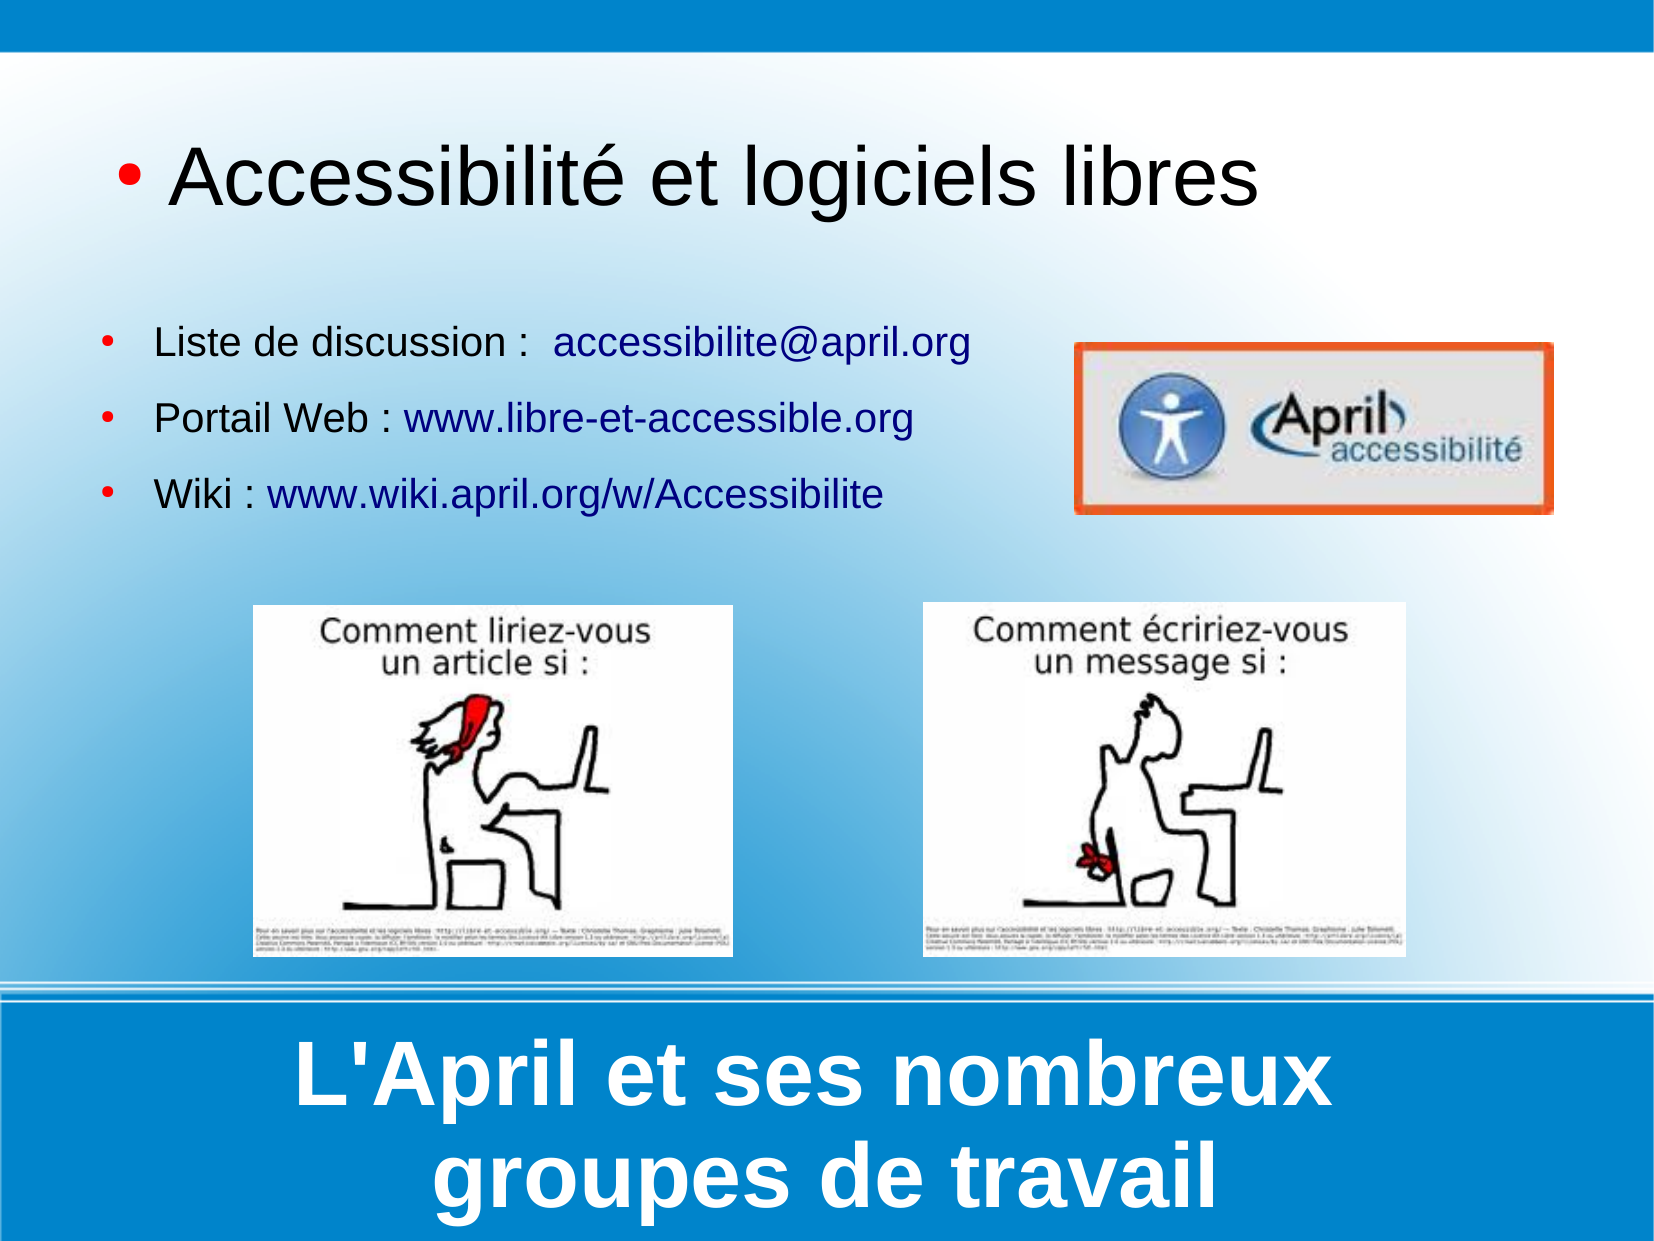

# Accessibilité et logiciels libres
Liste de discussion :  accessibilite@april.org
Portail Web : www.libre-et-accessible.org
Wiki : www.wiki.april.org/w/Accessibilite
L'April et ses nombreux
groupes de travail